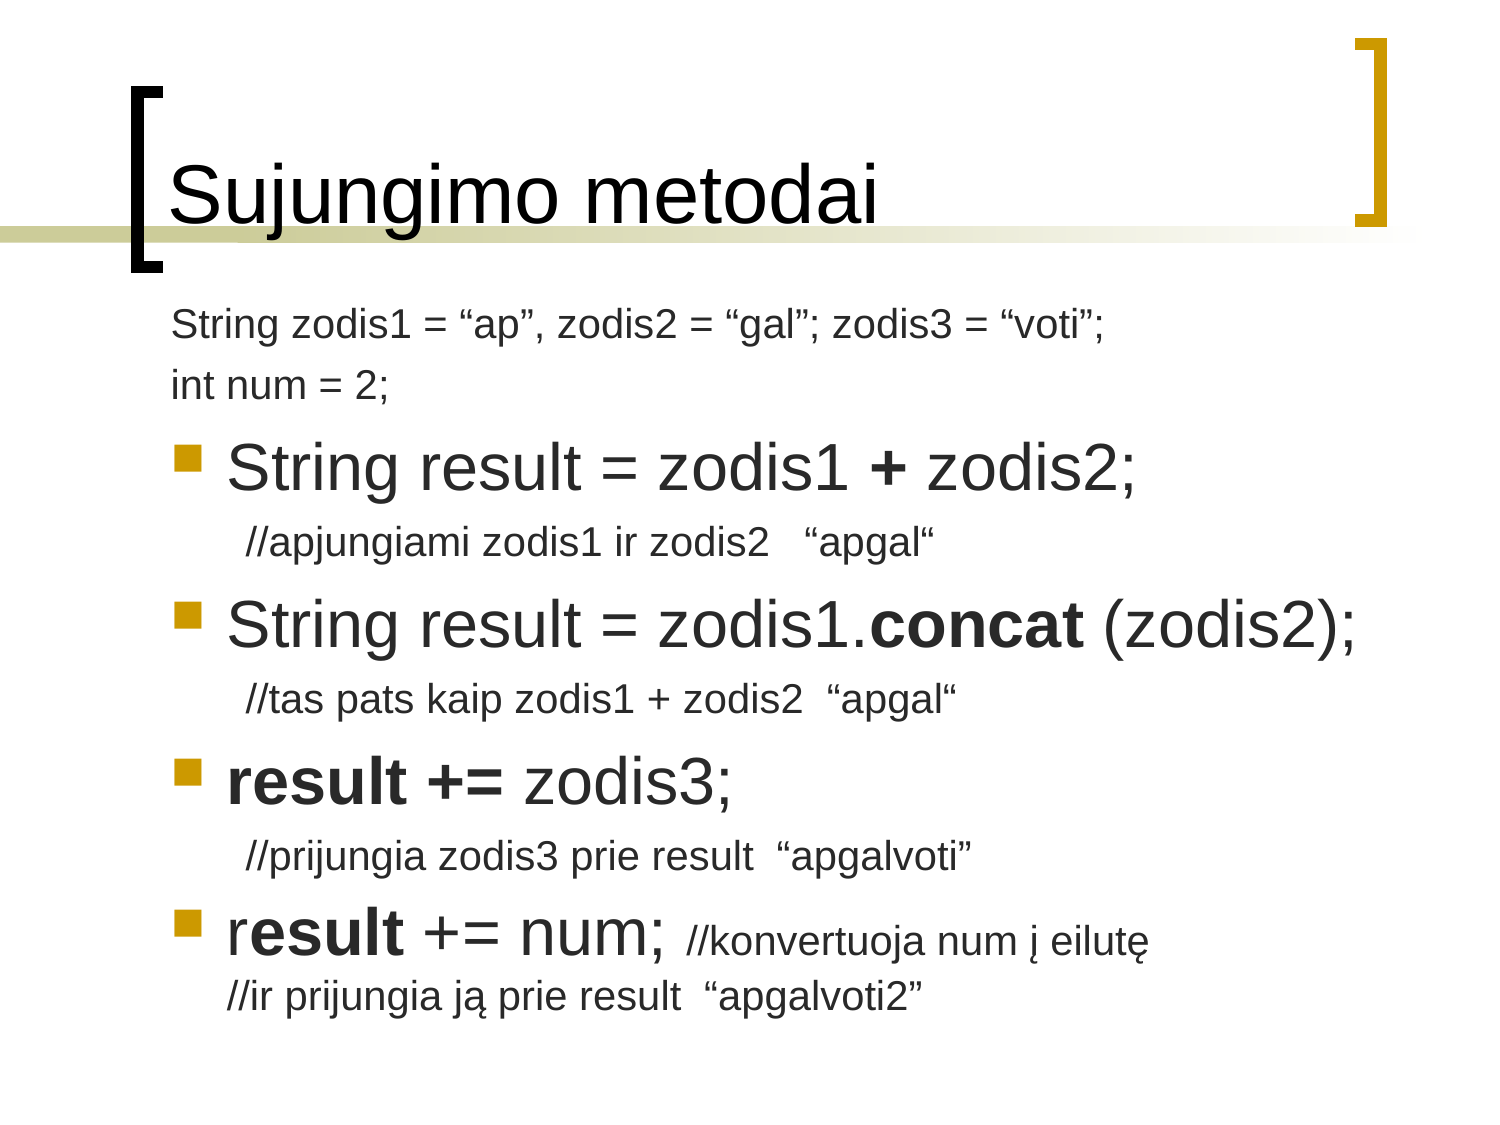

# Sujungimo metodai
String zodis1 = “ap”, zodis2 = “gal”; zodis3 = “voti”;
int num = 2;
String result = zodis1 + zodis2;
//apjungiami zodis1 ir zodis2 “apgal“
String result = zodis1.concat (zodis2);
//tas pats kaip zodis1 + zodis2 “apgal“
result += zodis3;
//prijungia zodis3 prie result “apgalvoti”
result += num; //konvertuoja num į eilutę
//ir prijungia ją prie result “apgalvoti2”